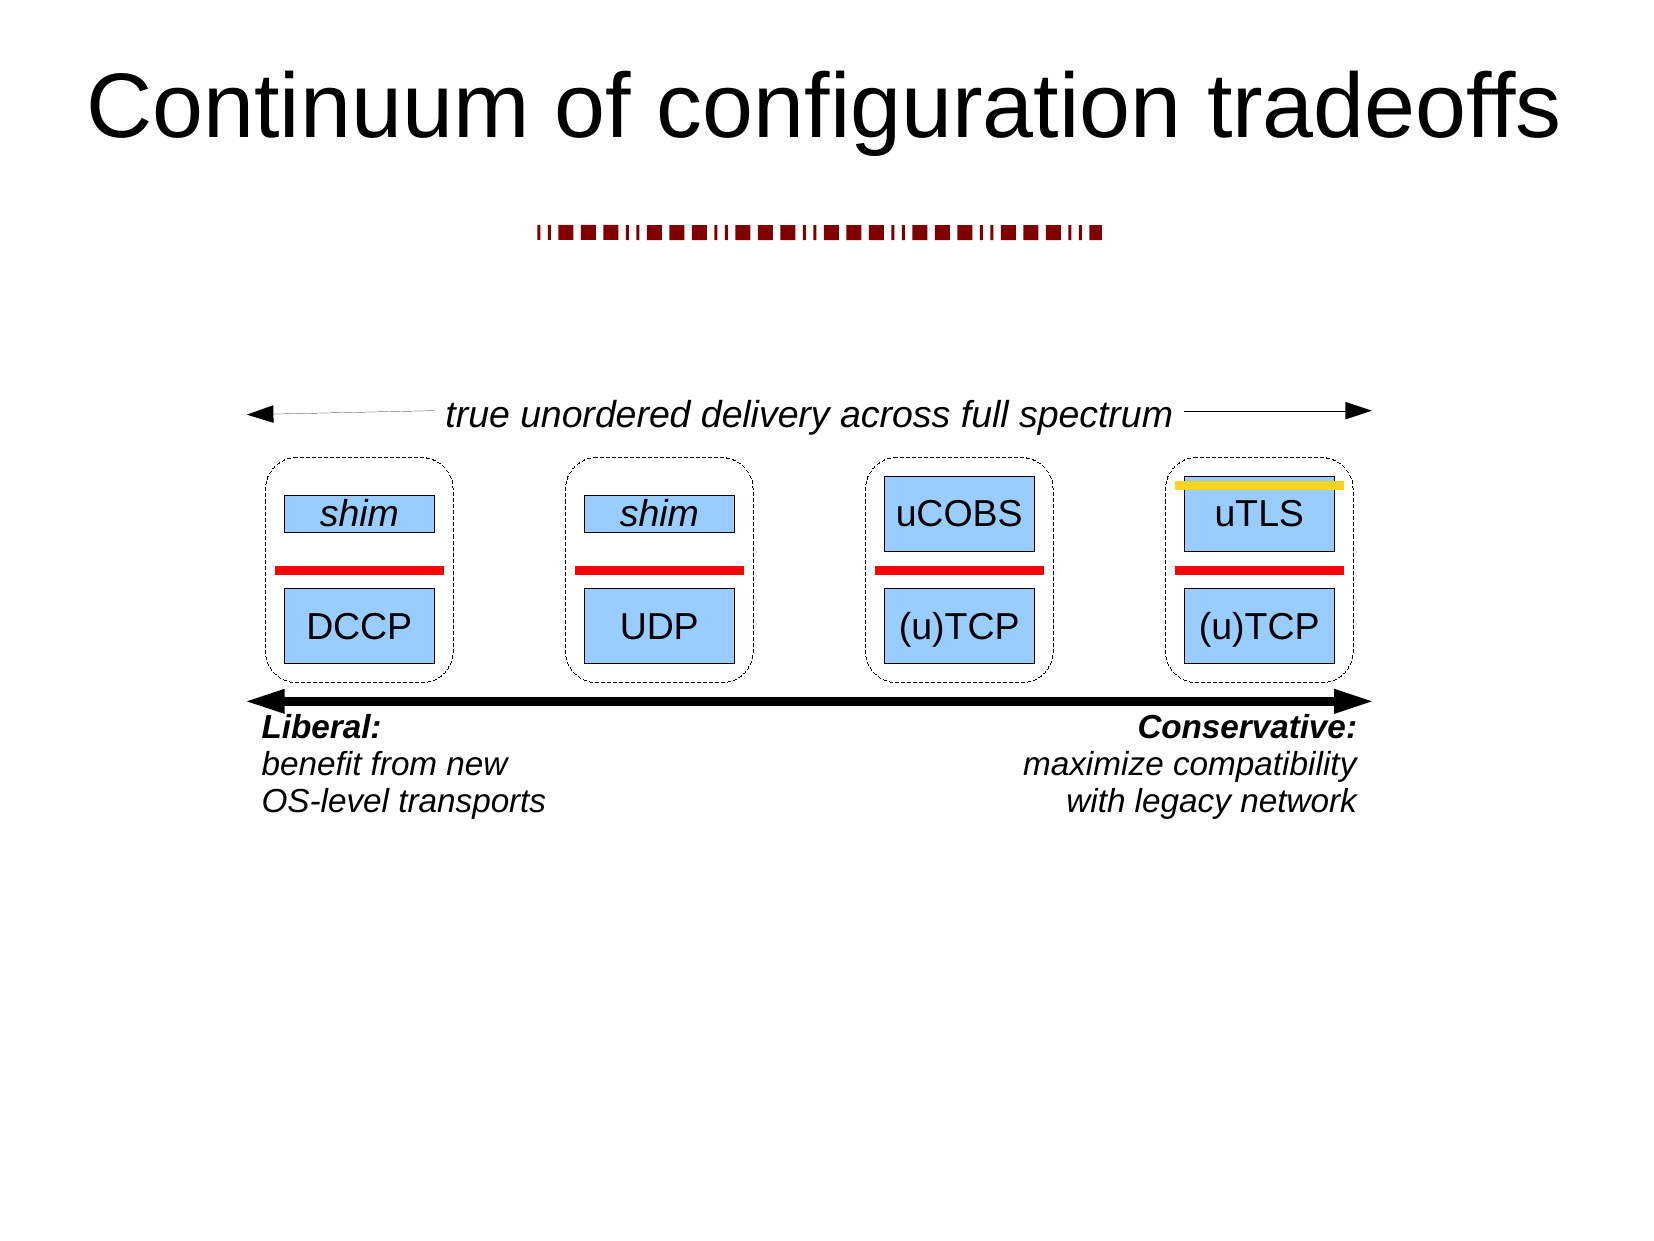

# Continuum of configuration tradeoffs
true unordered delivery across full spectrum
uCOBS
uTLS
shim
shim
DCCP
UDP
(u)TCP
(u)TCP
Liberal:
benefit from new
OS-level transports
Conservative:
maximize compatibility
with legacy network